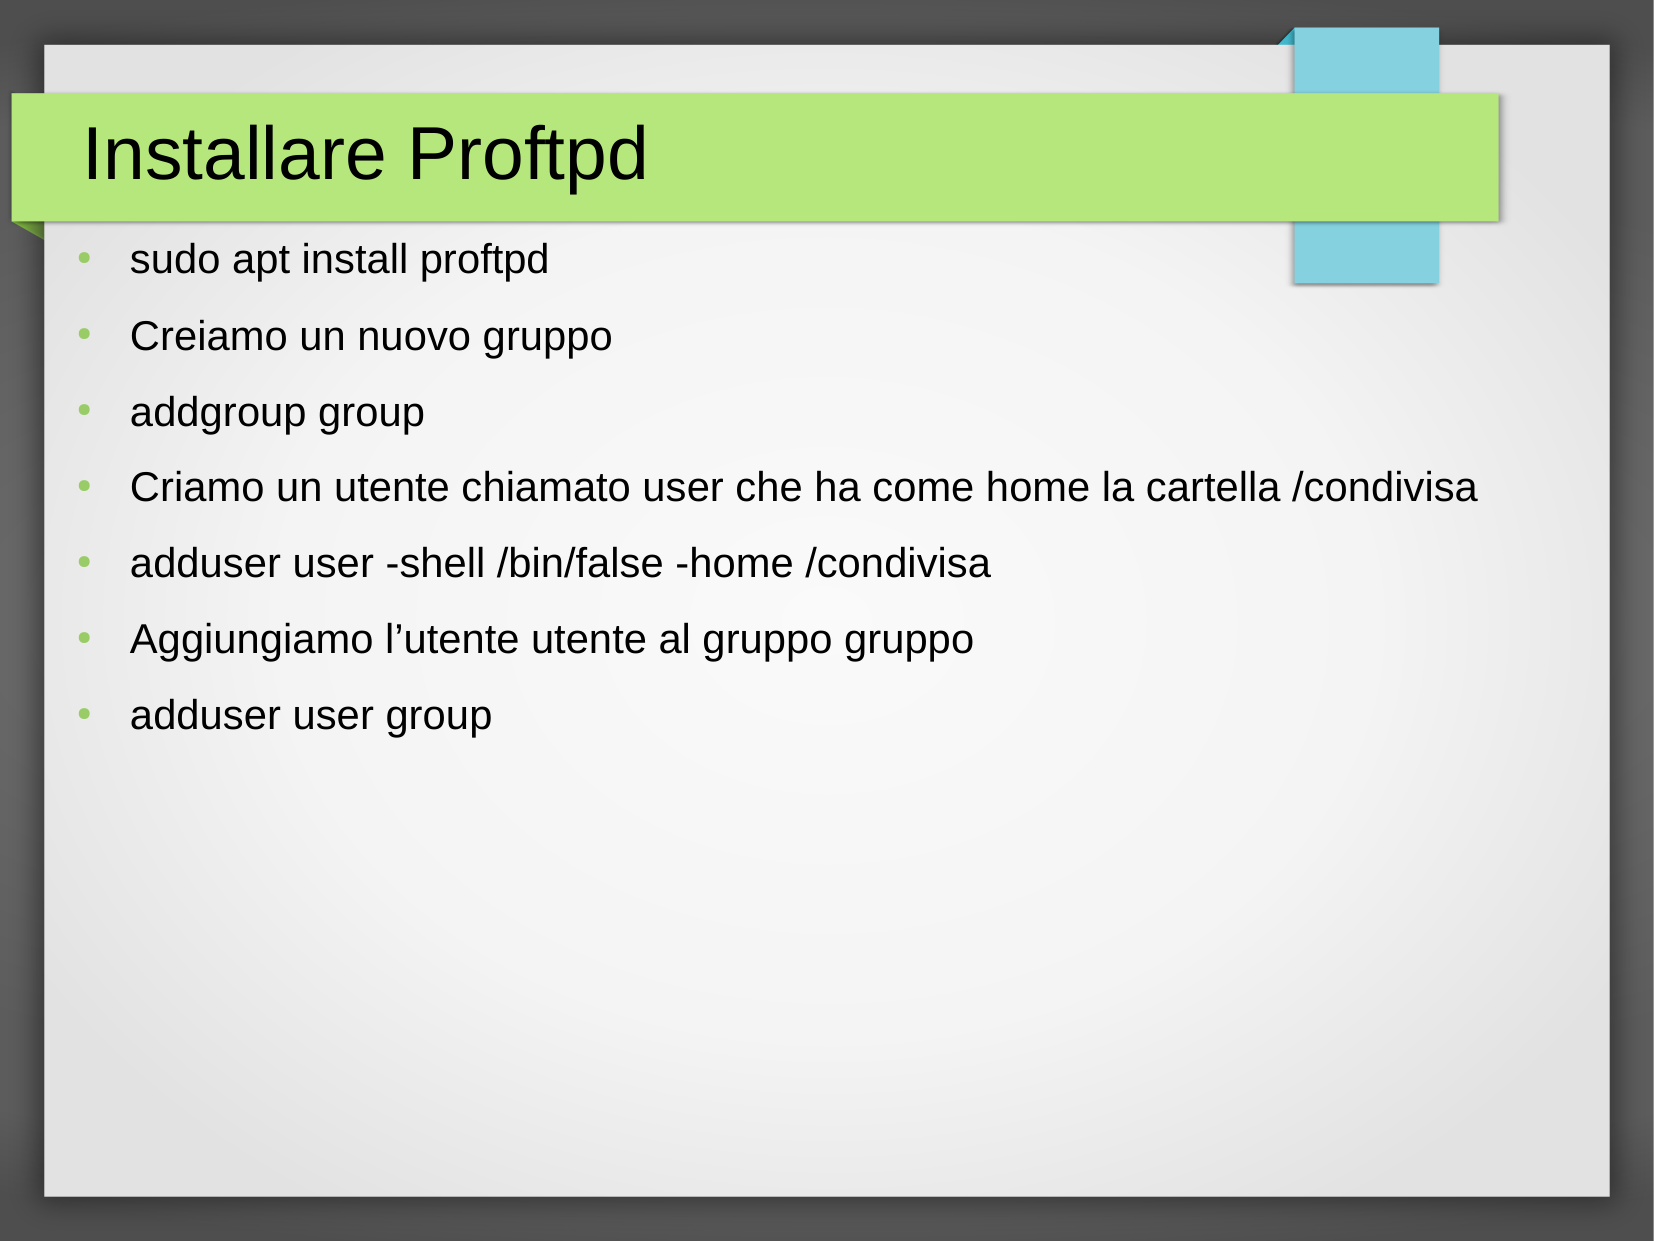

# Installare Proftpd
sudo apt install proftpd
Creiamo un nuovo gruppo
addgroup group
Criamo un utente chiamato user che ha come home la cartella /condivisa
adduser user -shell /bin/false -home /condivisa
Aggiungiamo l’utente utente al gruppo gruppo
adduser user group